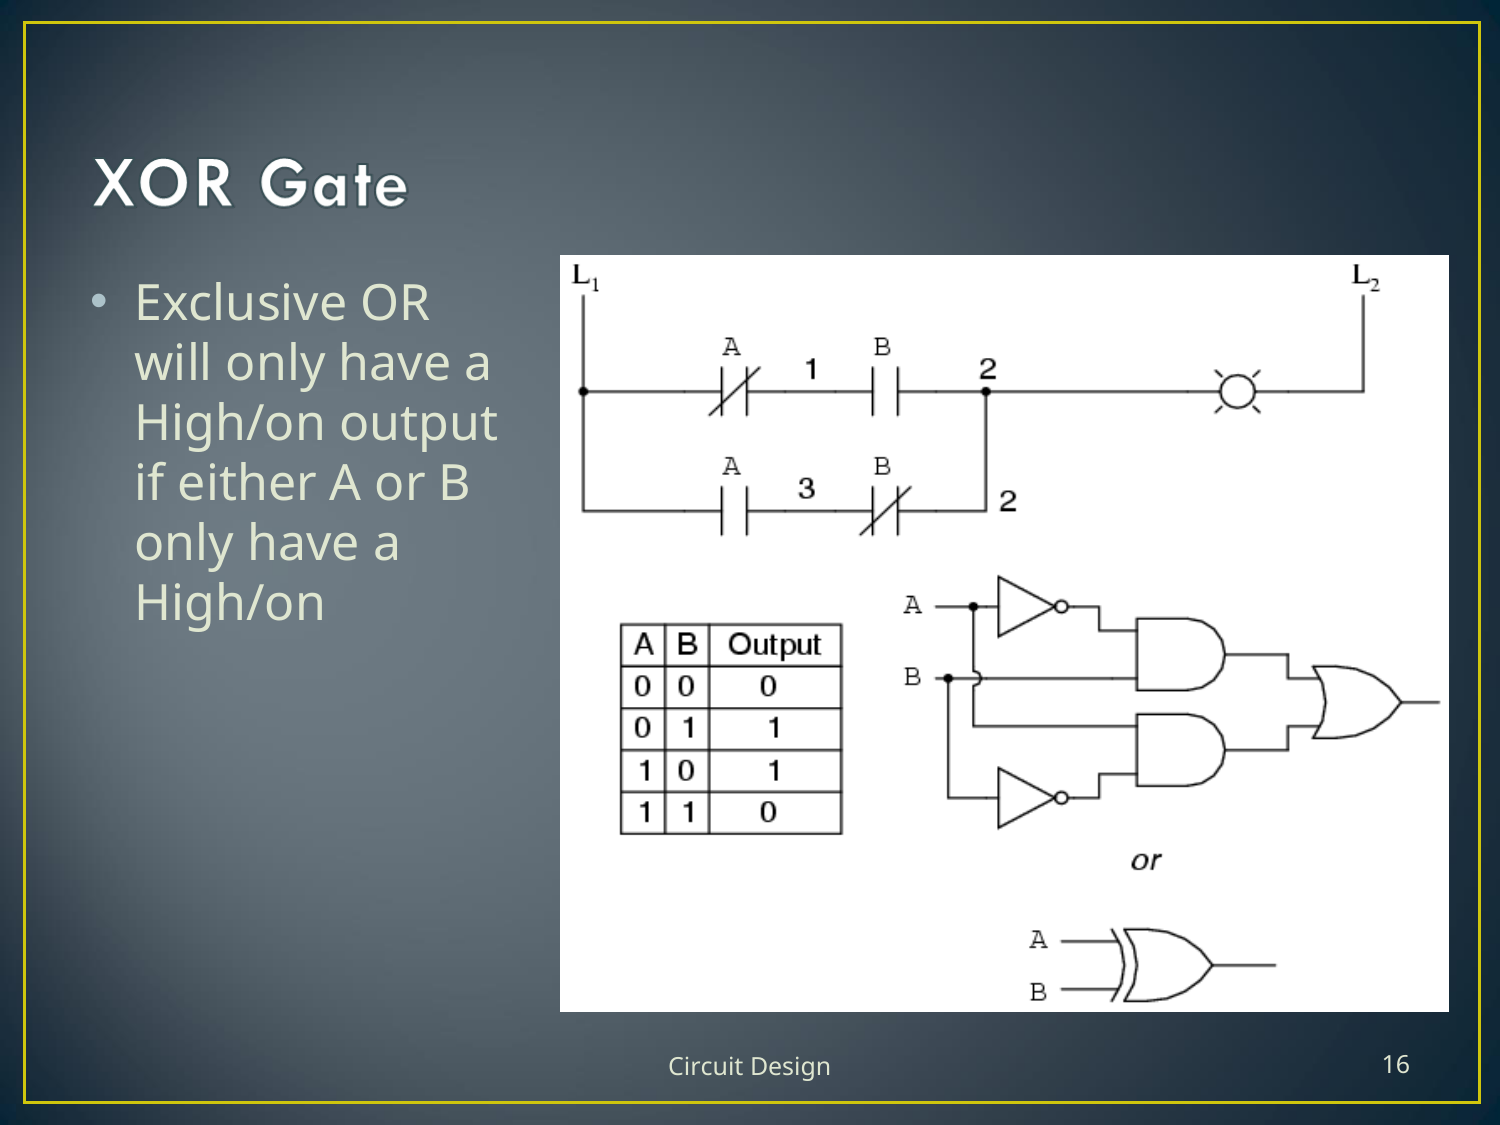

# Exclusive OR will only have a High/on output if either A or B only have a High/on
Circuit Design